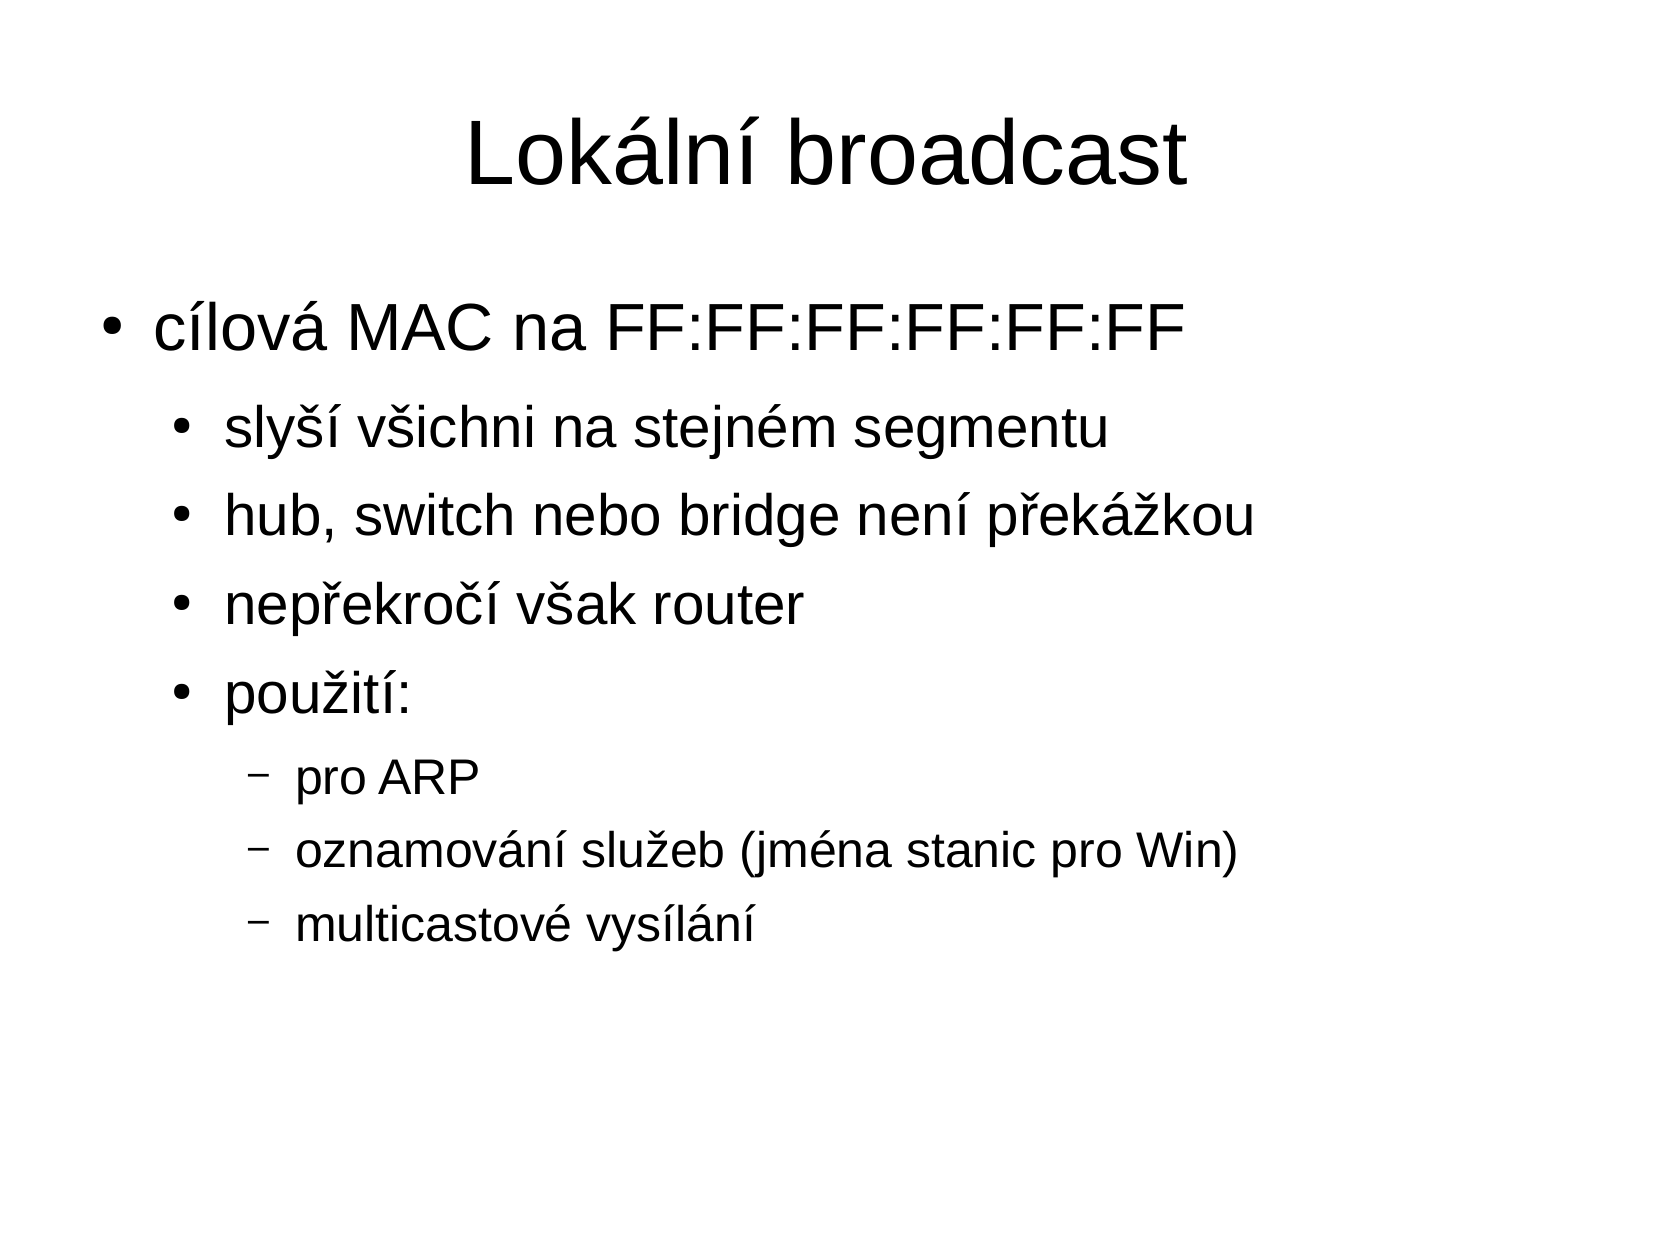

# Lokální broadcast
cílová MAC na FF:FF:FF:FF:FF:FF
slyší všichni na stejném segmentu
hub, switch nebo bridge není překážkou
nepřekročí však router
použití:
pro ARP
oznamování služeb (jména stanic pro Win)
multicastové vysílání